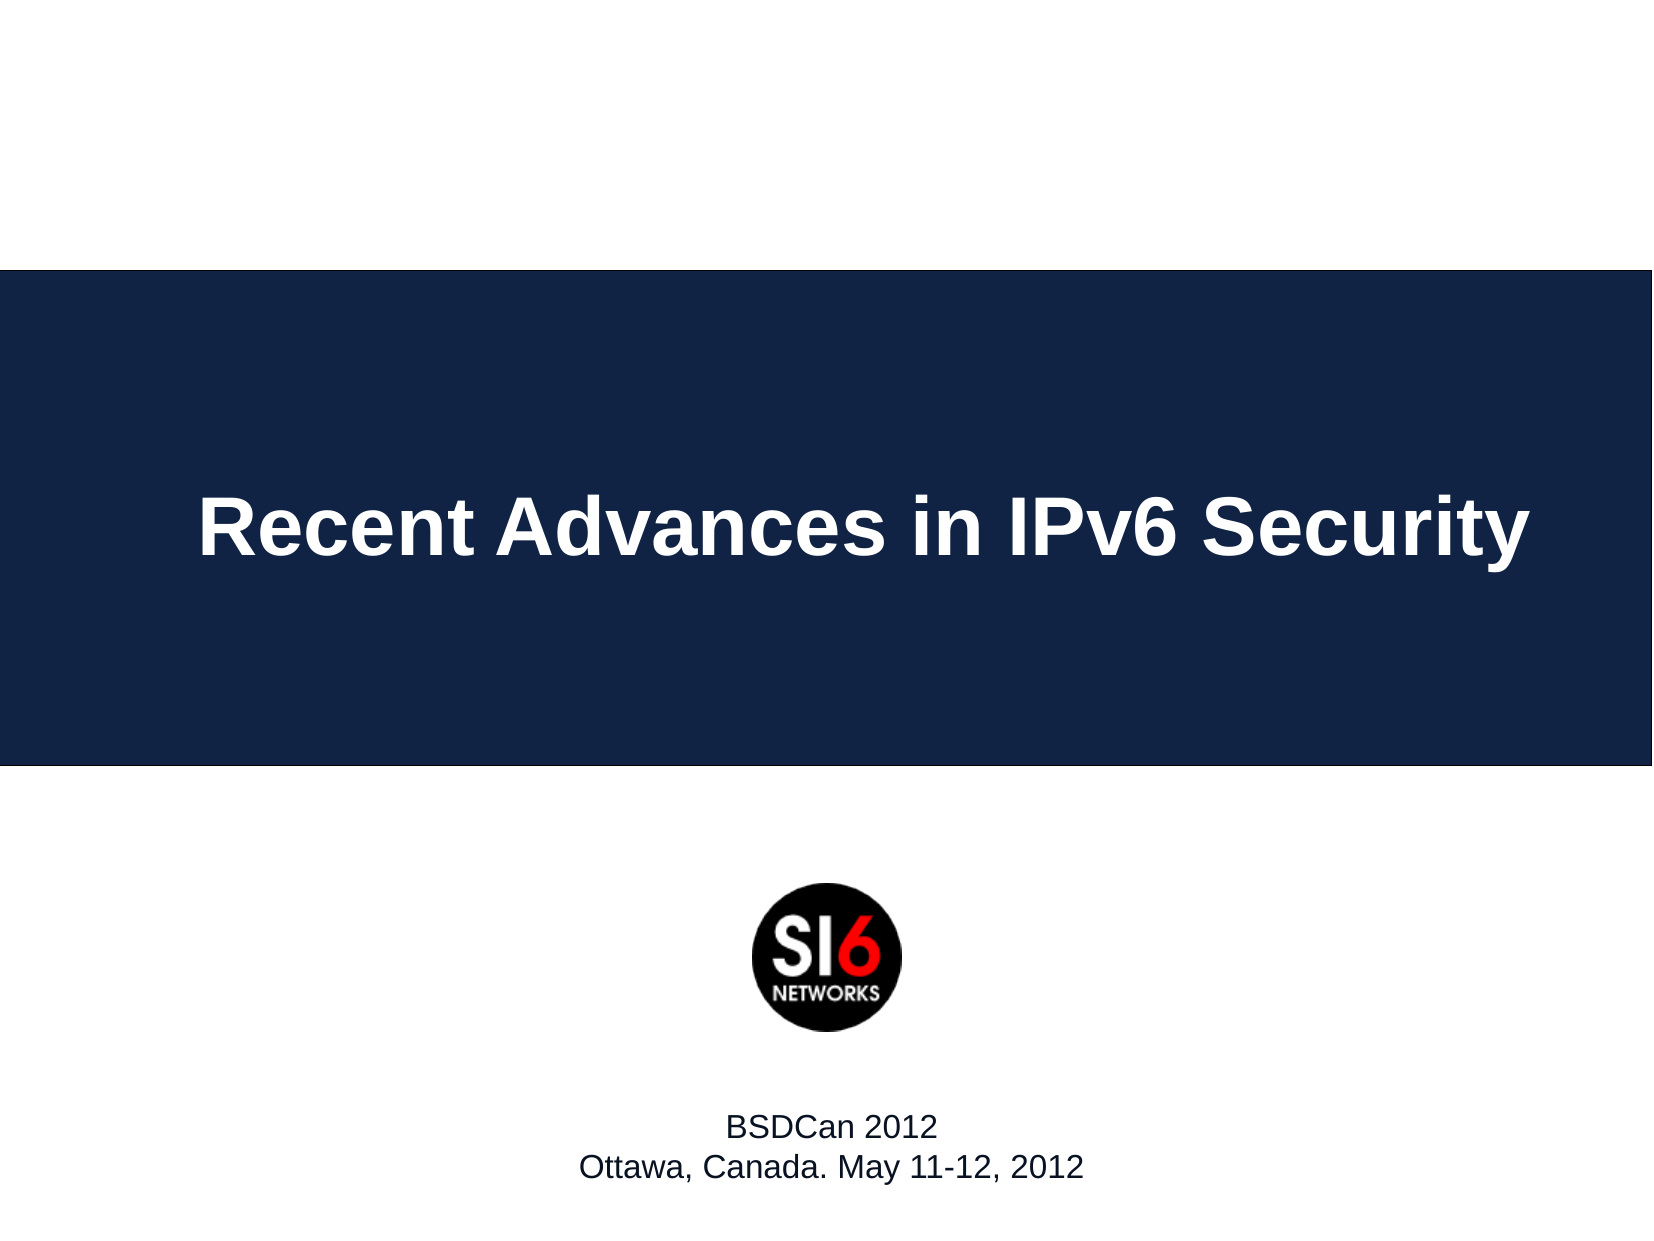

# Recent Advances in IPv6 Security
BSDCan 2012
Ottawa, Canada. May 11-12, 2012